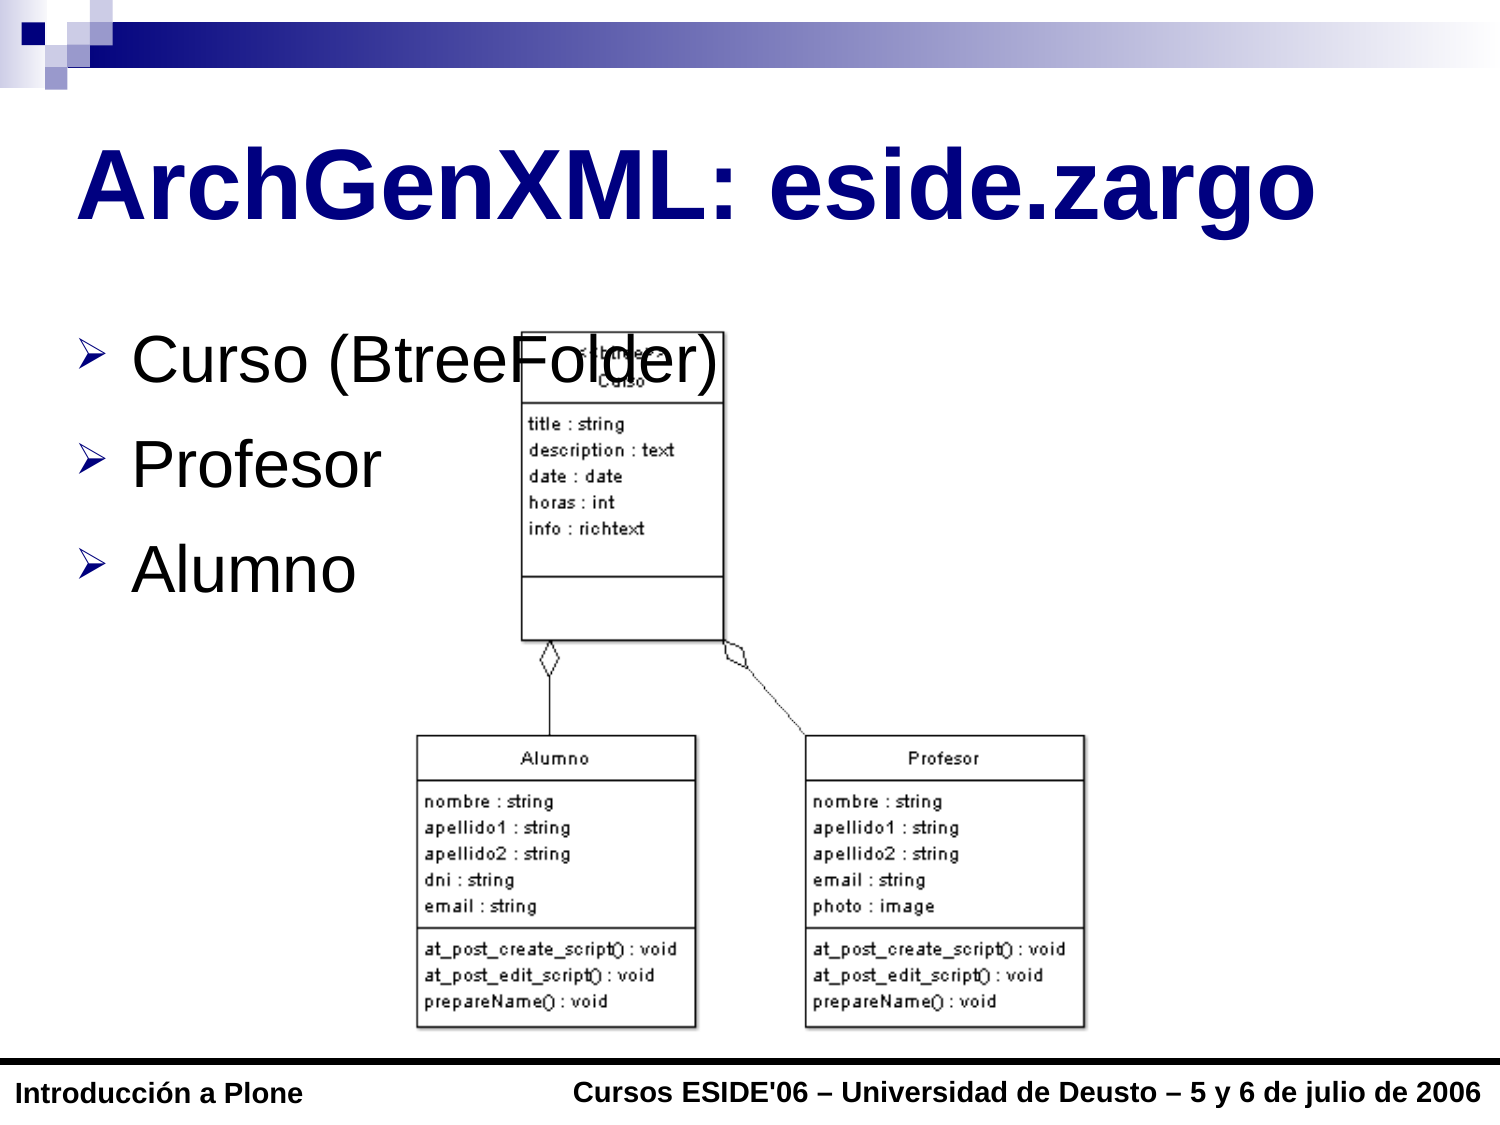

# ArchGenXML: eside.zargo
Curso (BtreeFolder)
Profesor
Alumno